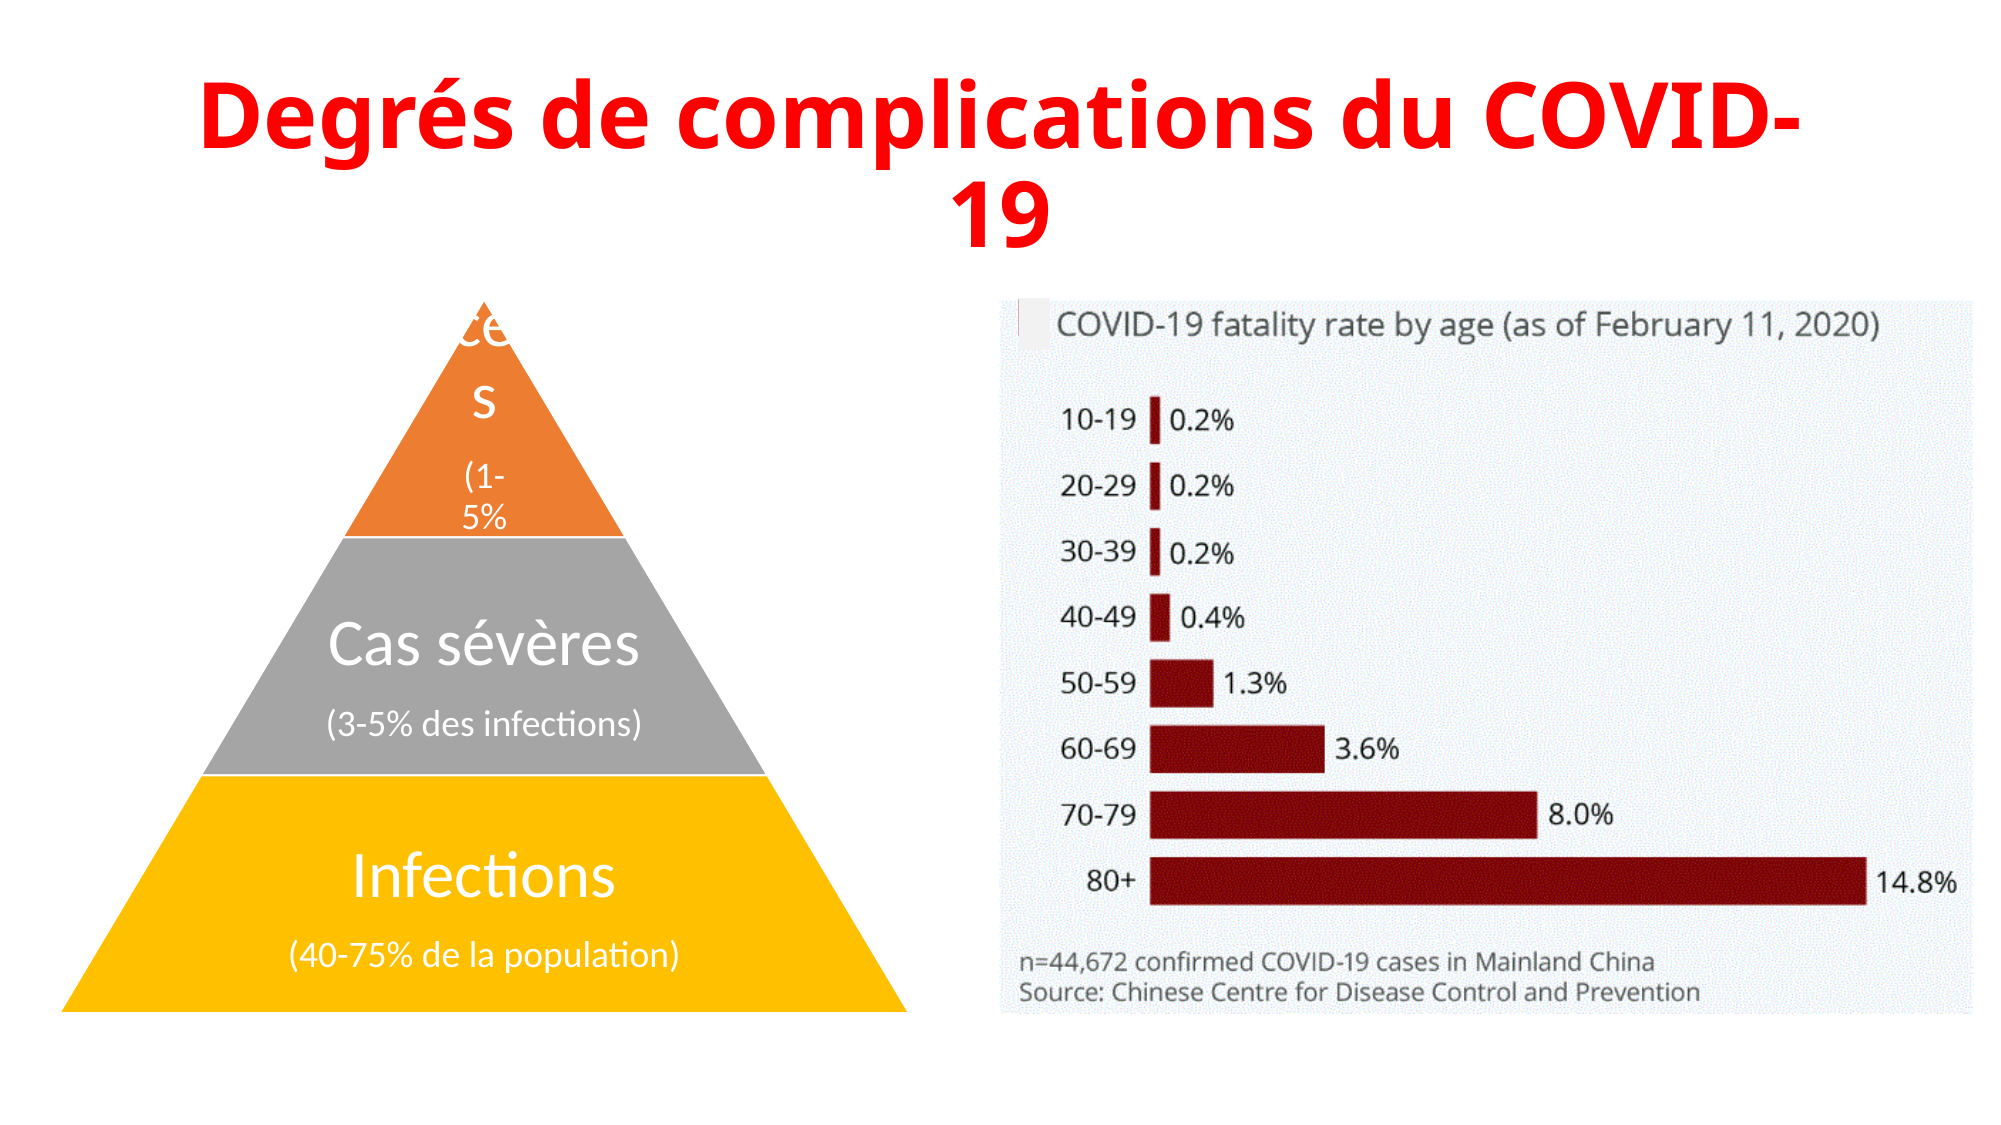

# Degrés de complications du COVID-19
Décès
(1-5% des cas sévères)
Cas sévères
(3-5% des infections)
Infections
(40-75% de la population)